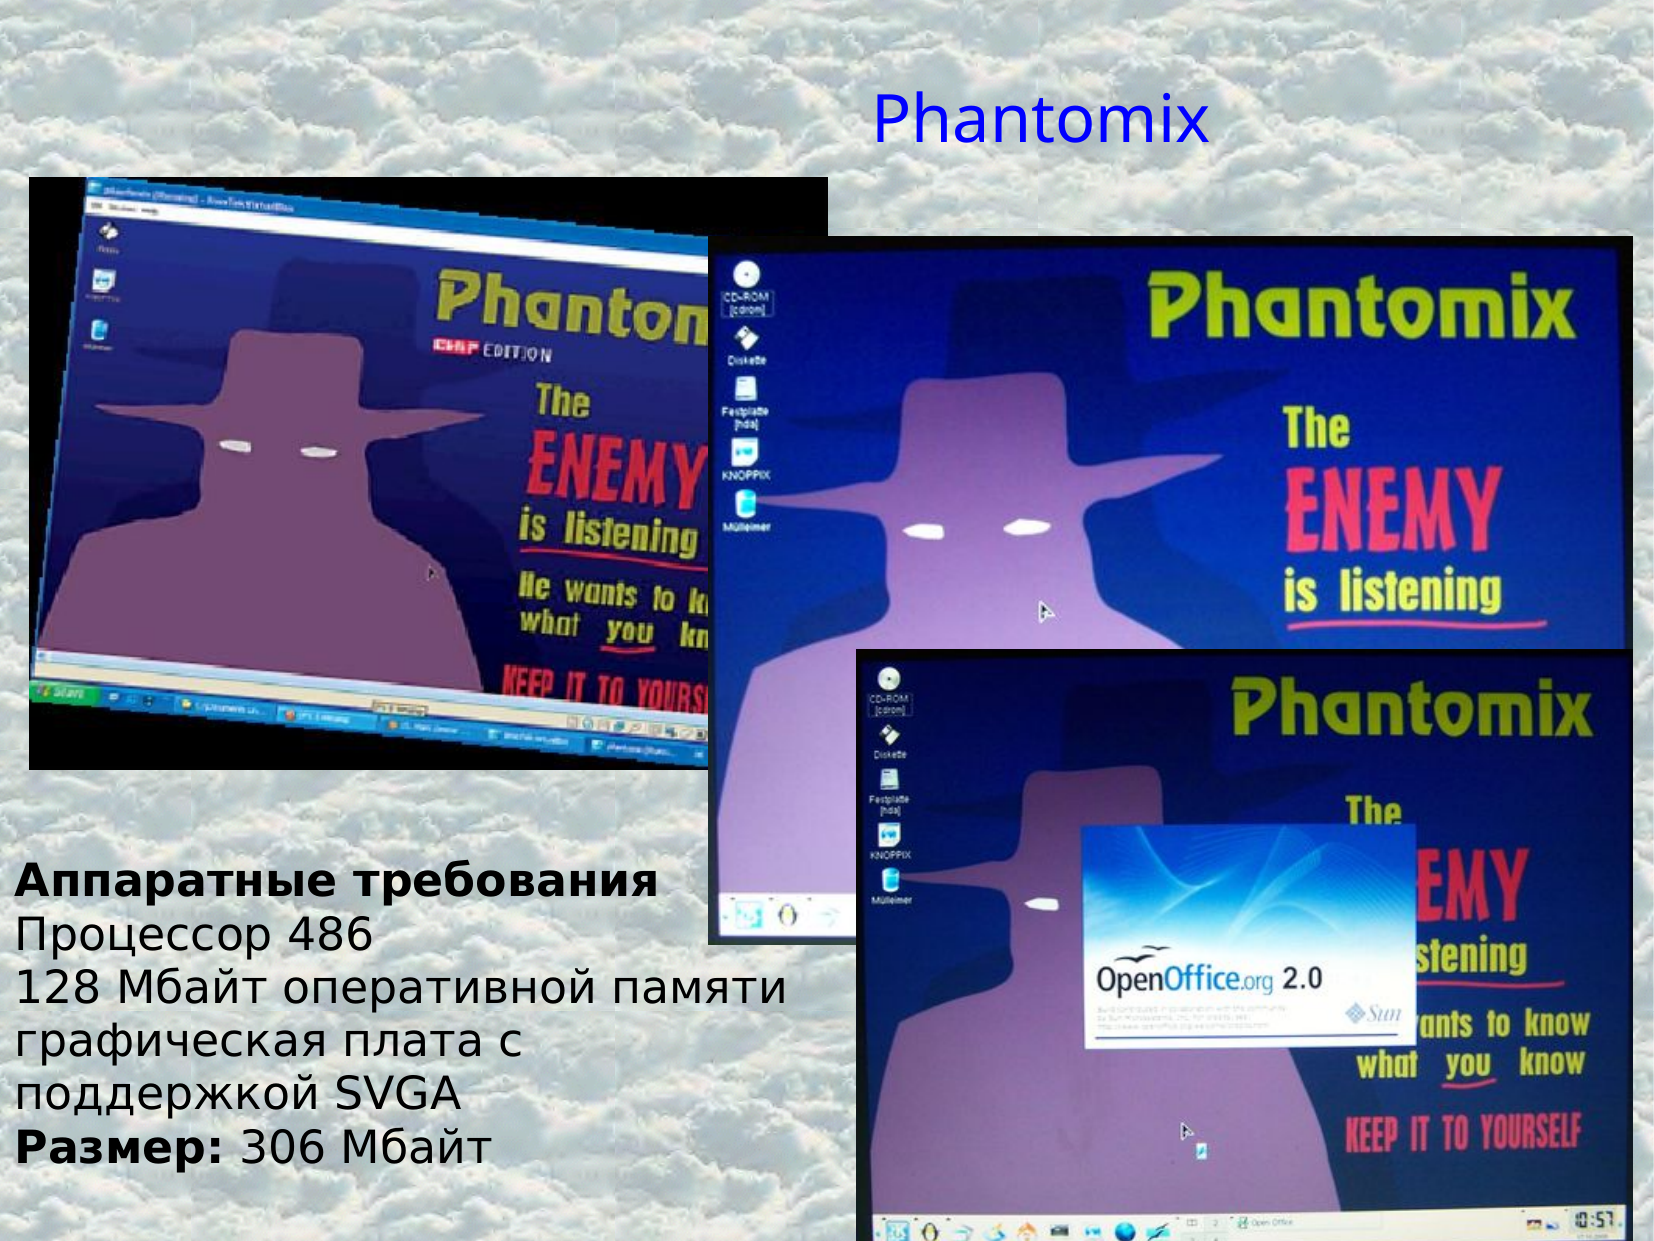

Phantomix
Аппаратные требования
Процессор 486
128 Мбайт оперативной памяти
графическая плата с поддержкой SVGA
Размер: 306 Мбайт